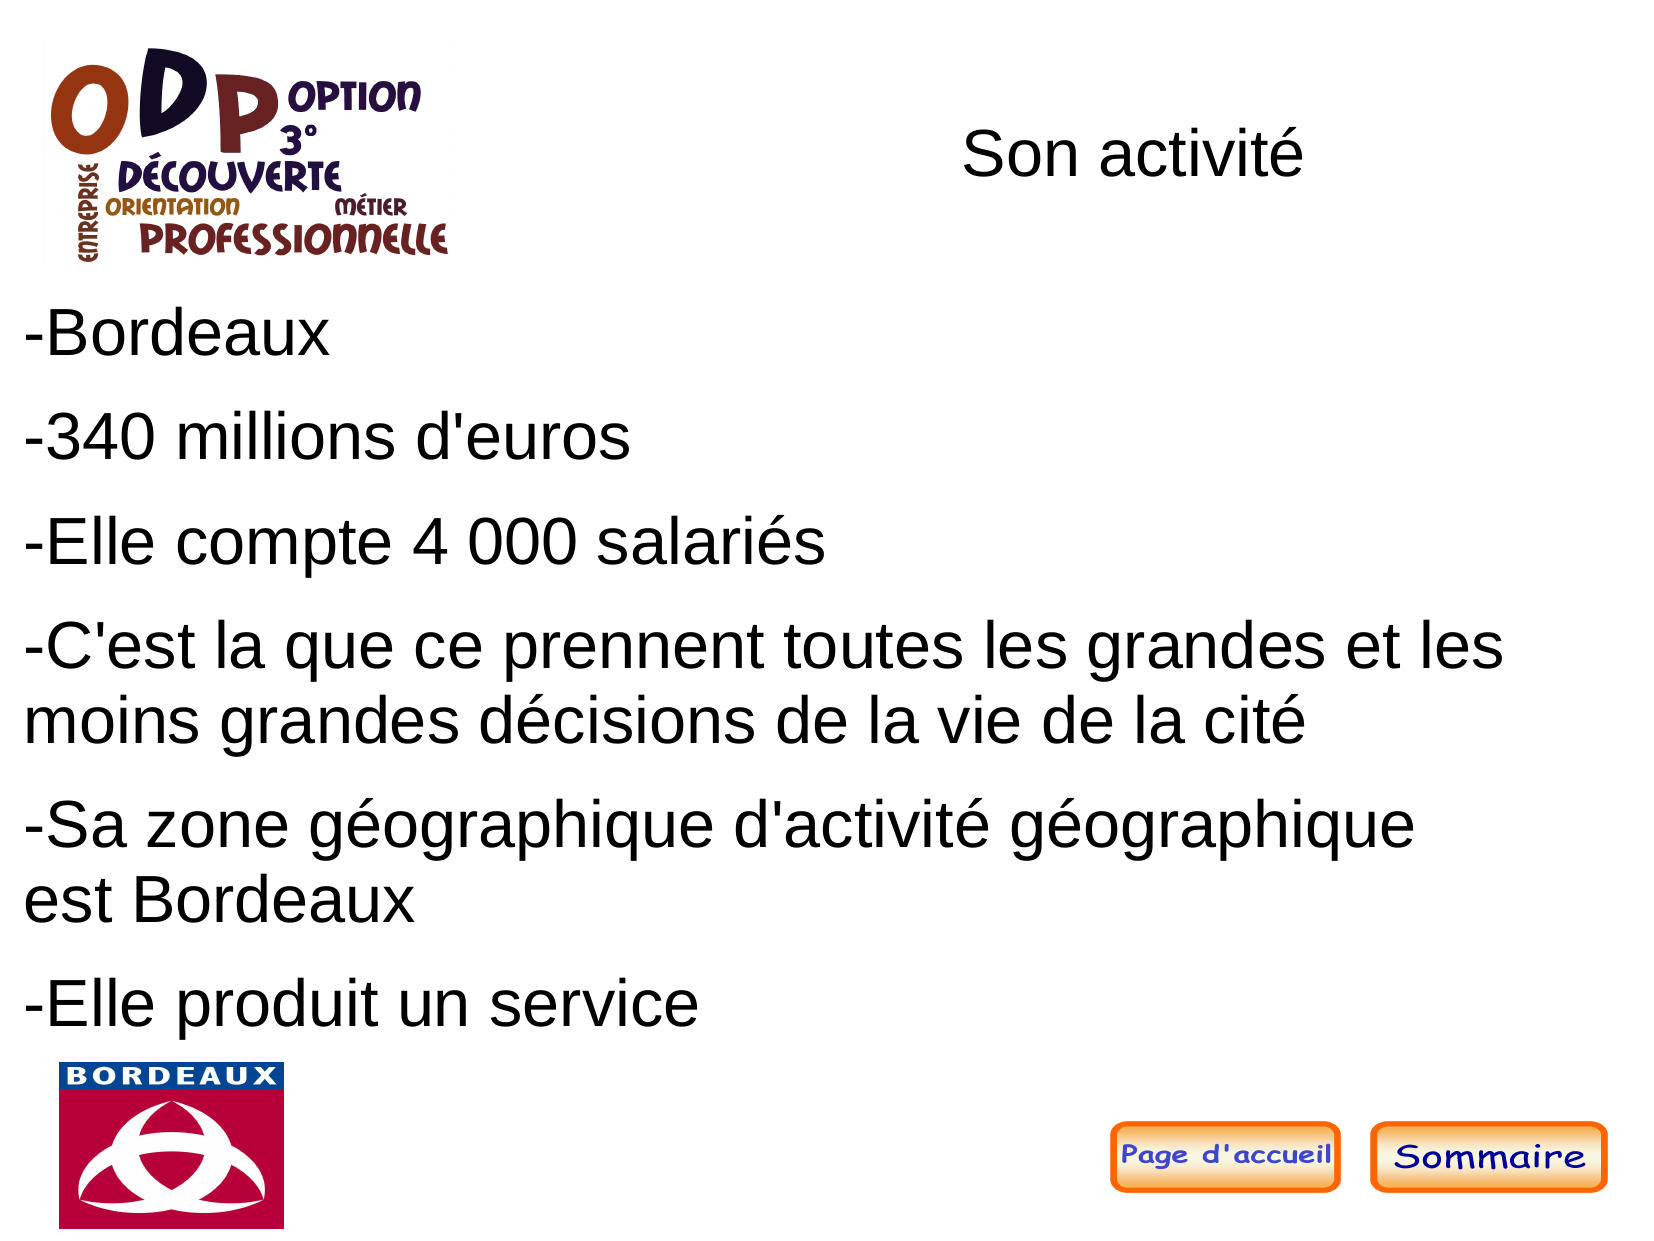

# Son activité
-Bordeaux
-340 millions d'euros
-Elle compte 4 000 salariés
-C'est la que ce prennent toutes les grandes et les moins grandes décisions de la vie de la cité
-Sa zone géographique d'activité géographique est Bordeaux
-Elle produit un service